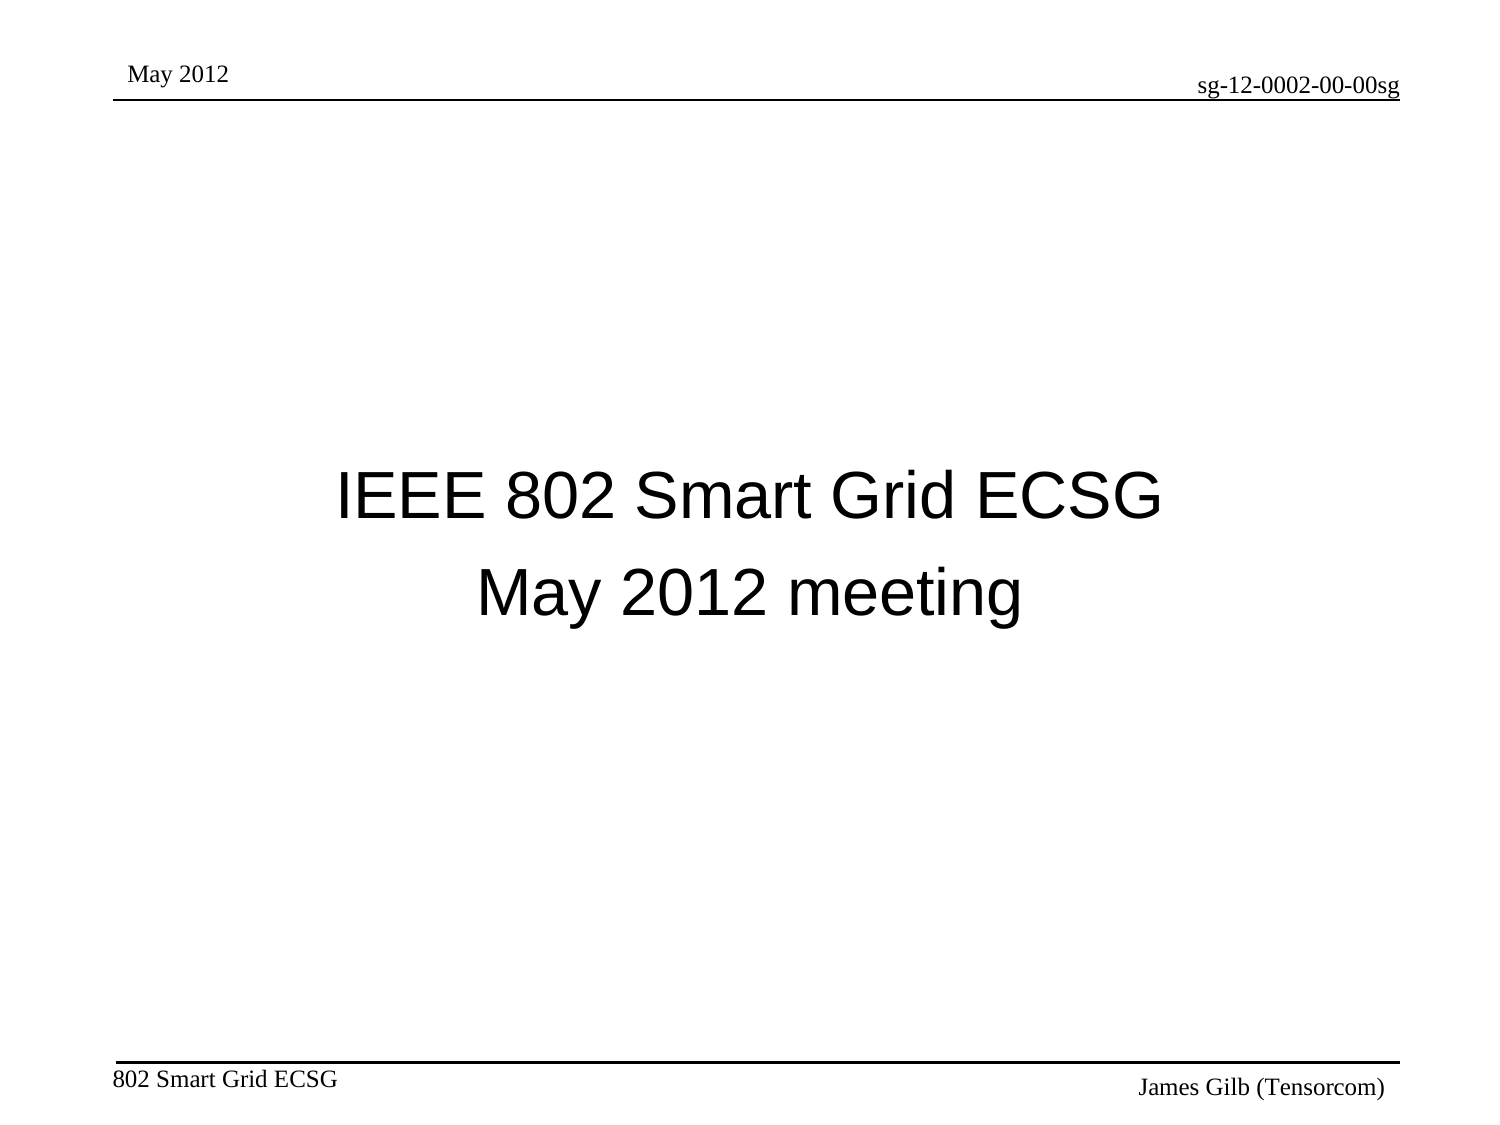

# IEEE 802 Smart Grid ECSG
May 2012 meeting